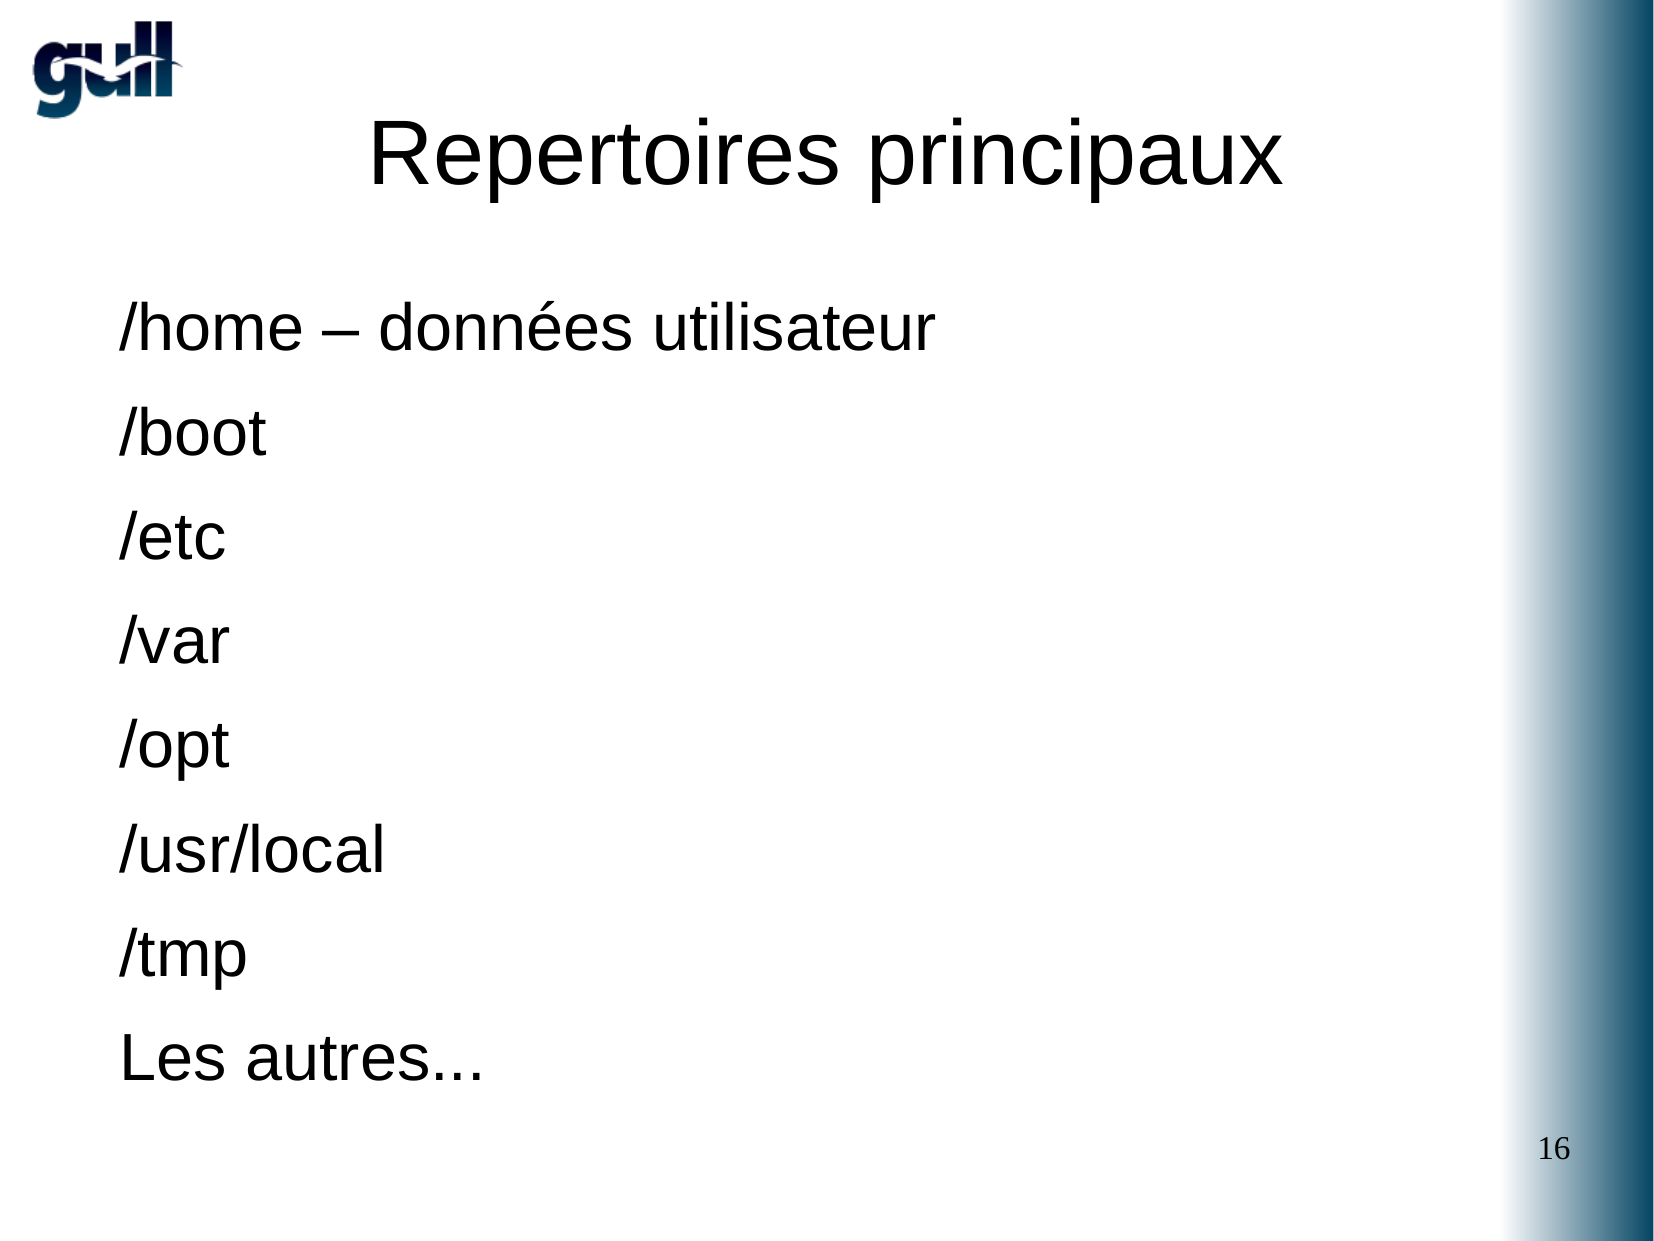

# Repertoires principaux
 /home – données utilisateur
 /boot
 /etc
 /var
 /opt
 /usr/local
 /tmp
 Les autres...
16